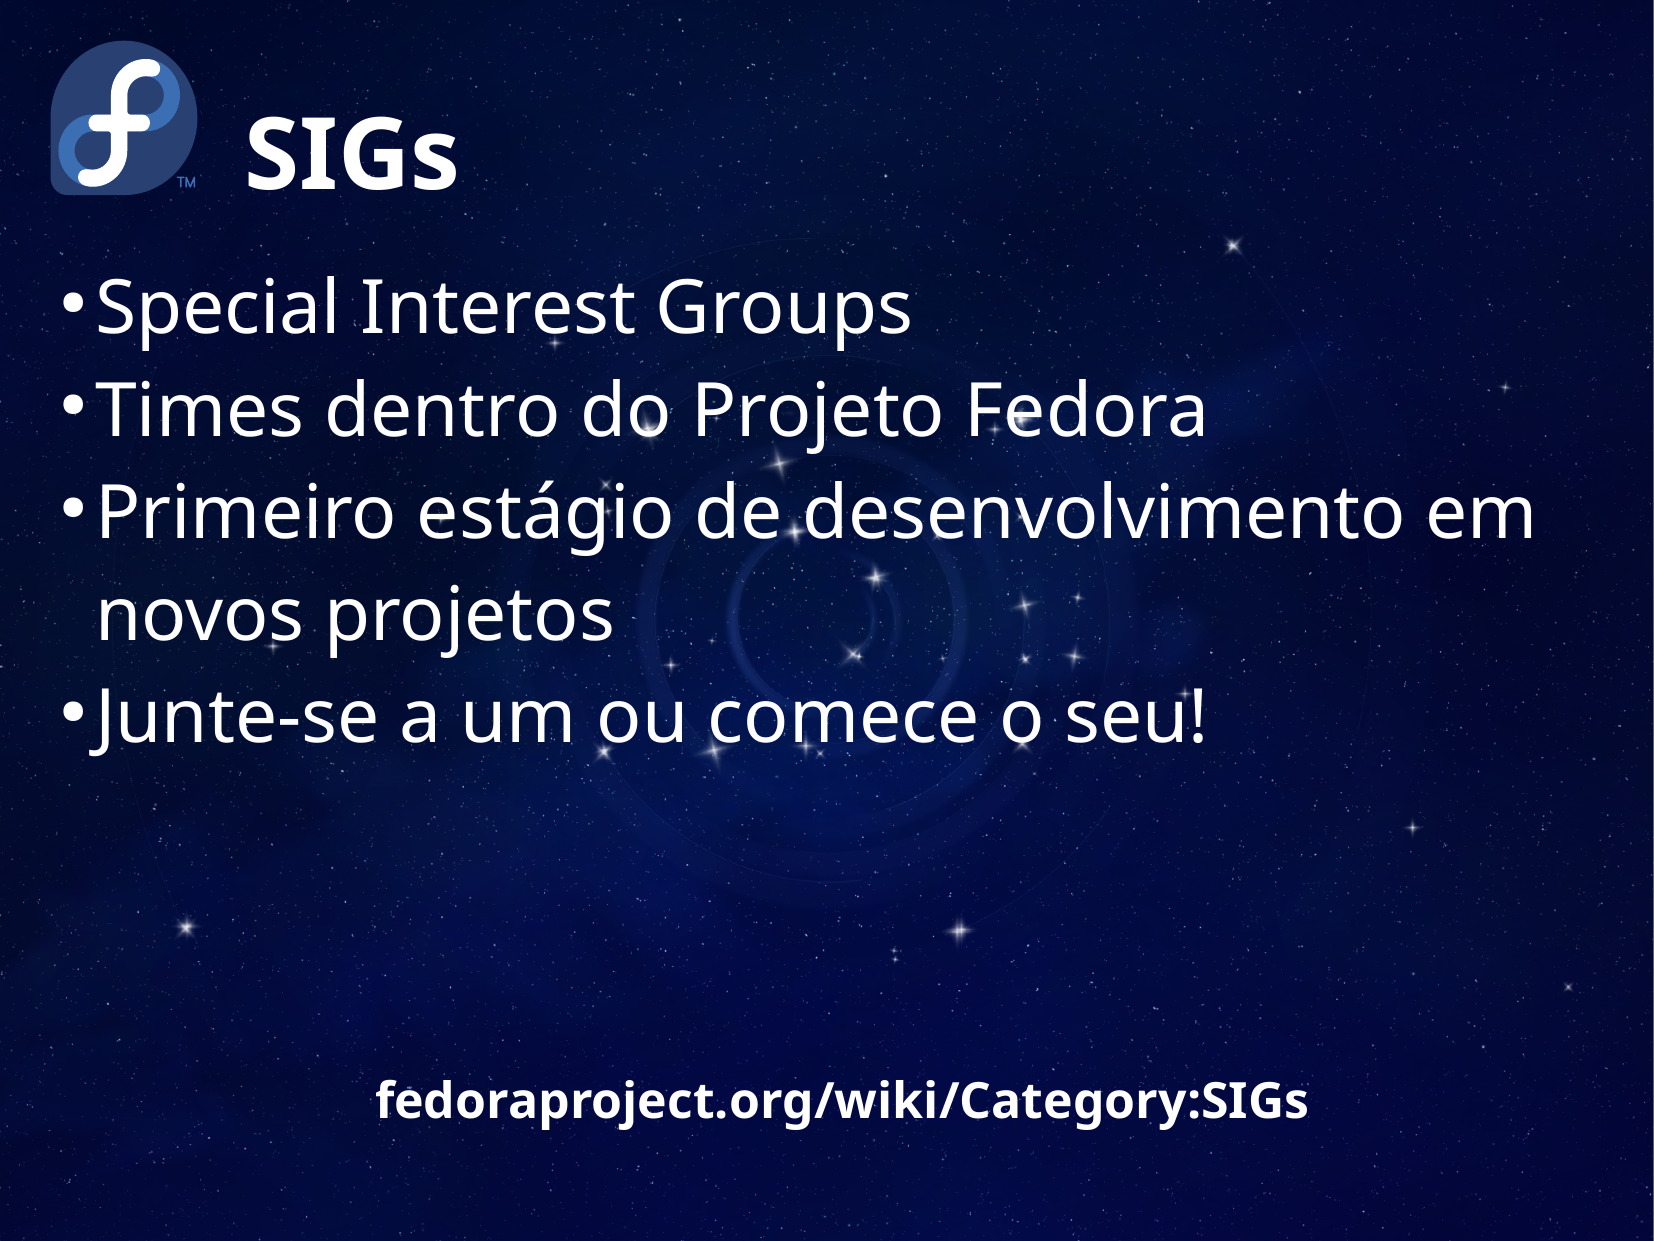

SIGs
Special Interest Groups
Times dentro do Projeto Fedora
Primeiro estágio de desenvolvimento em novos projetos
Junte-se a um ou comece o seu!
fedoraproject.org/wiki/Category:SIGs